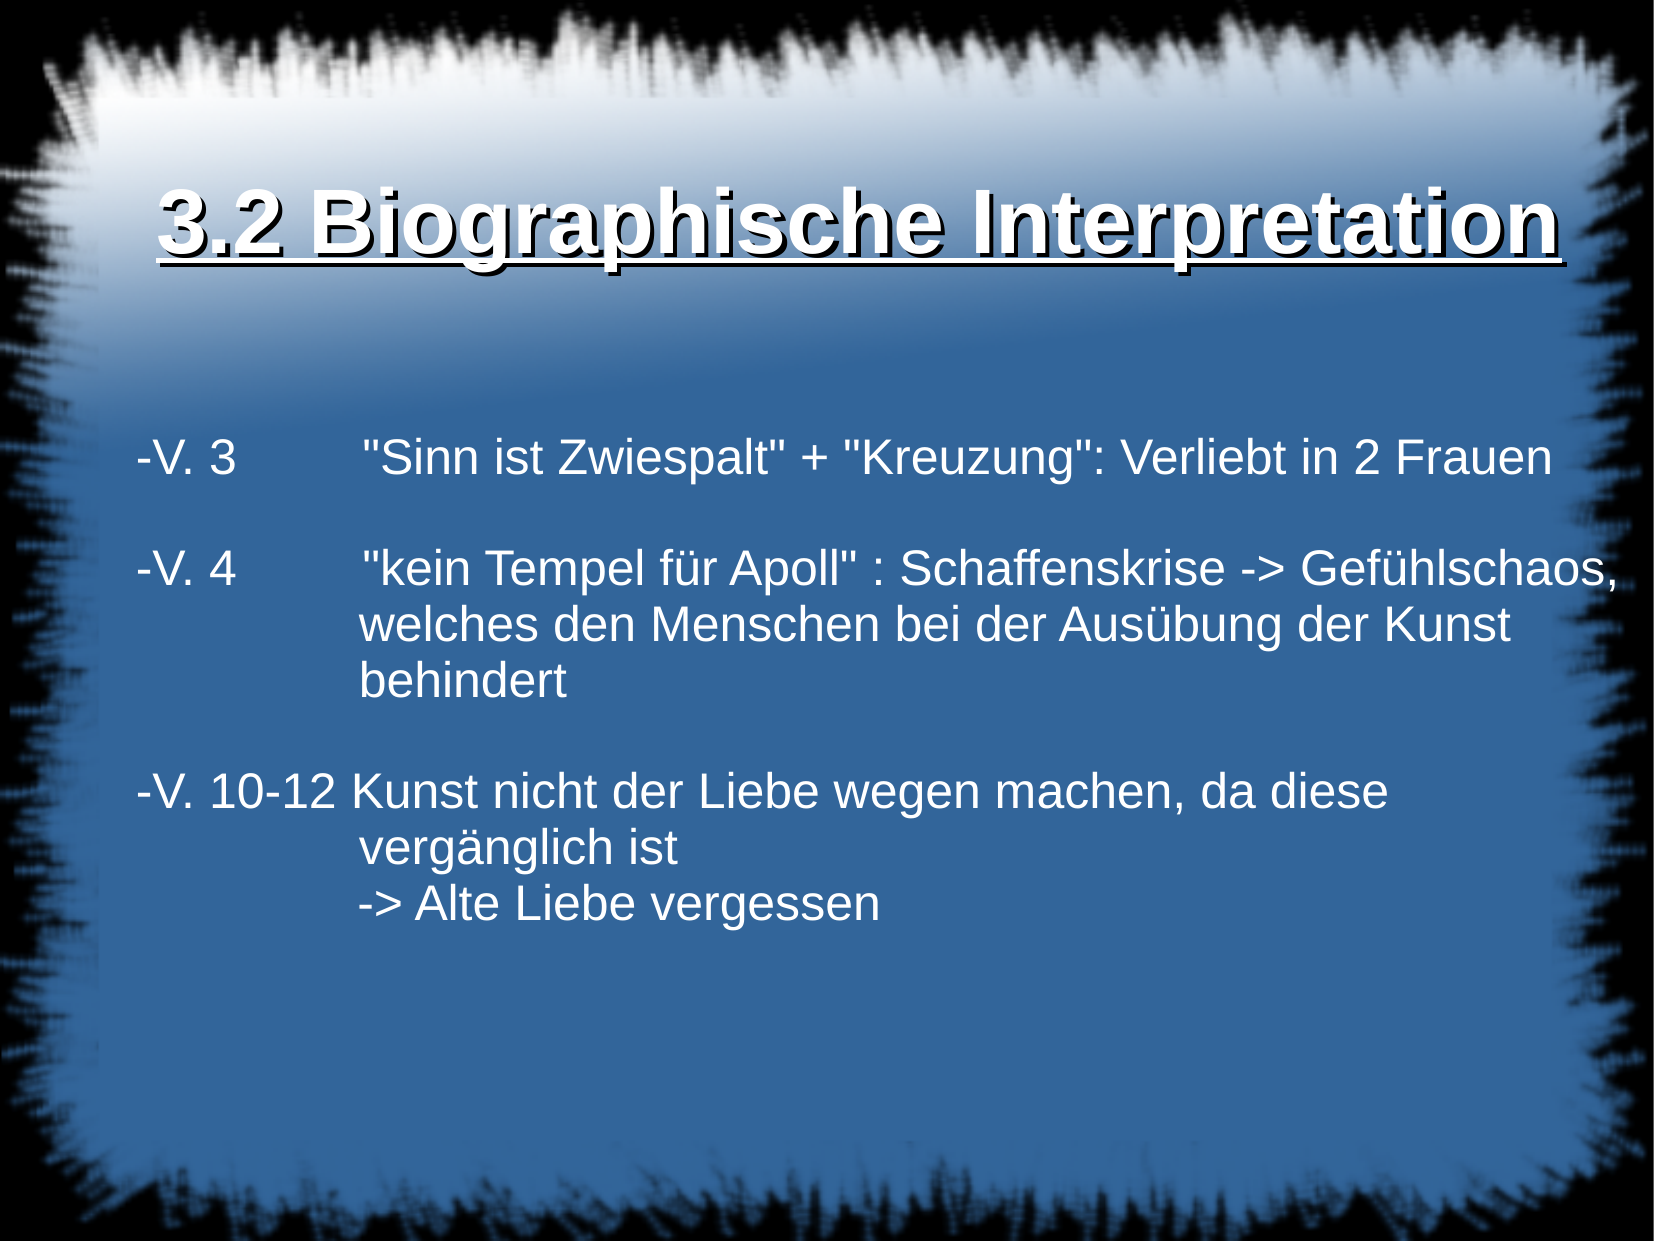

# 3.2 Biographische Interpretation
-V. 3 "Sinn ist Zwiespalt" + "Kreuzung": Verliebt in 2 Frauen
-V. 4 "kein Tempel für Apoll" : Schaffenskrise -> Gefühlschaos, welches den Menschen bei der Ausübung der Kunst behindert
-V. 10-12 Kunst nicht der Liebe wegen machen, da diese vergänglich ist
			-> Alte Liebe vergessen